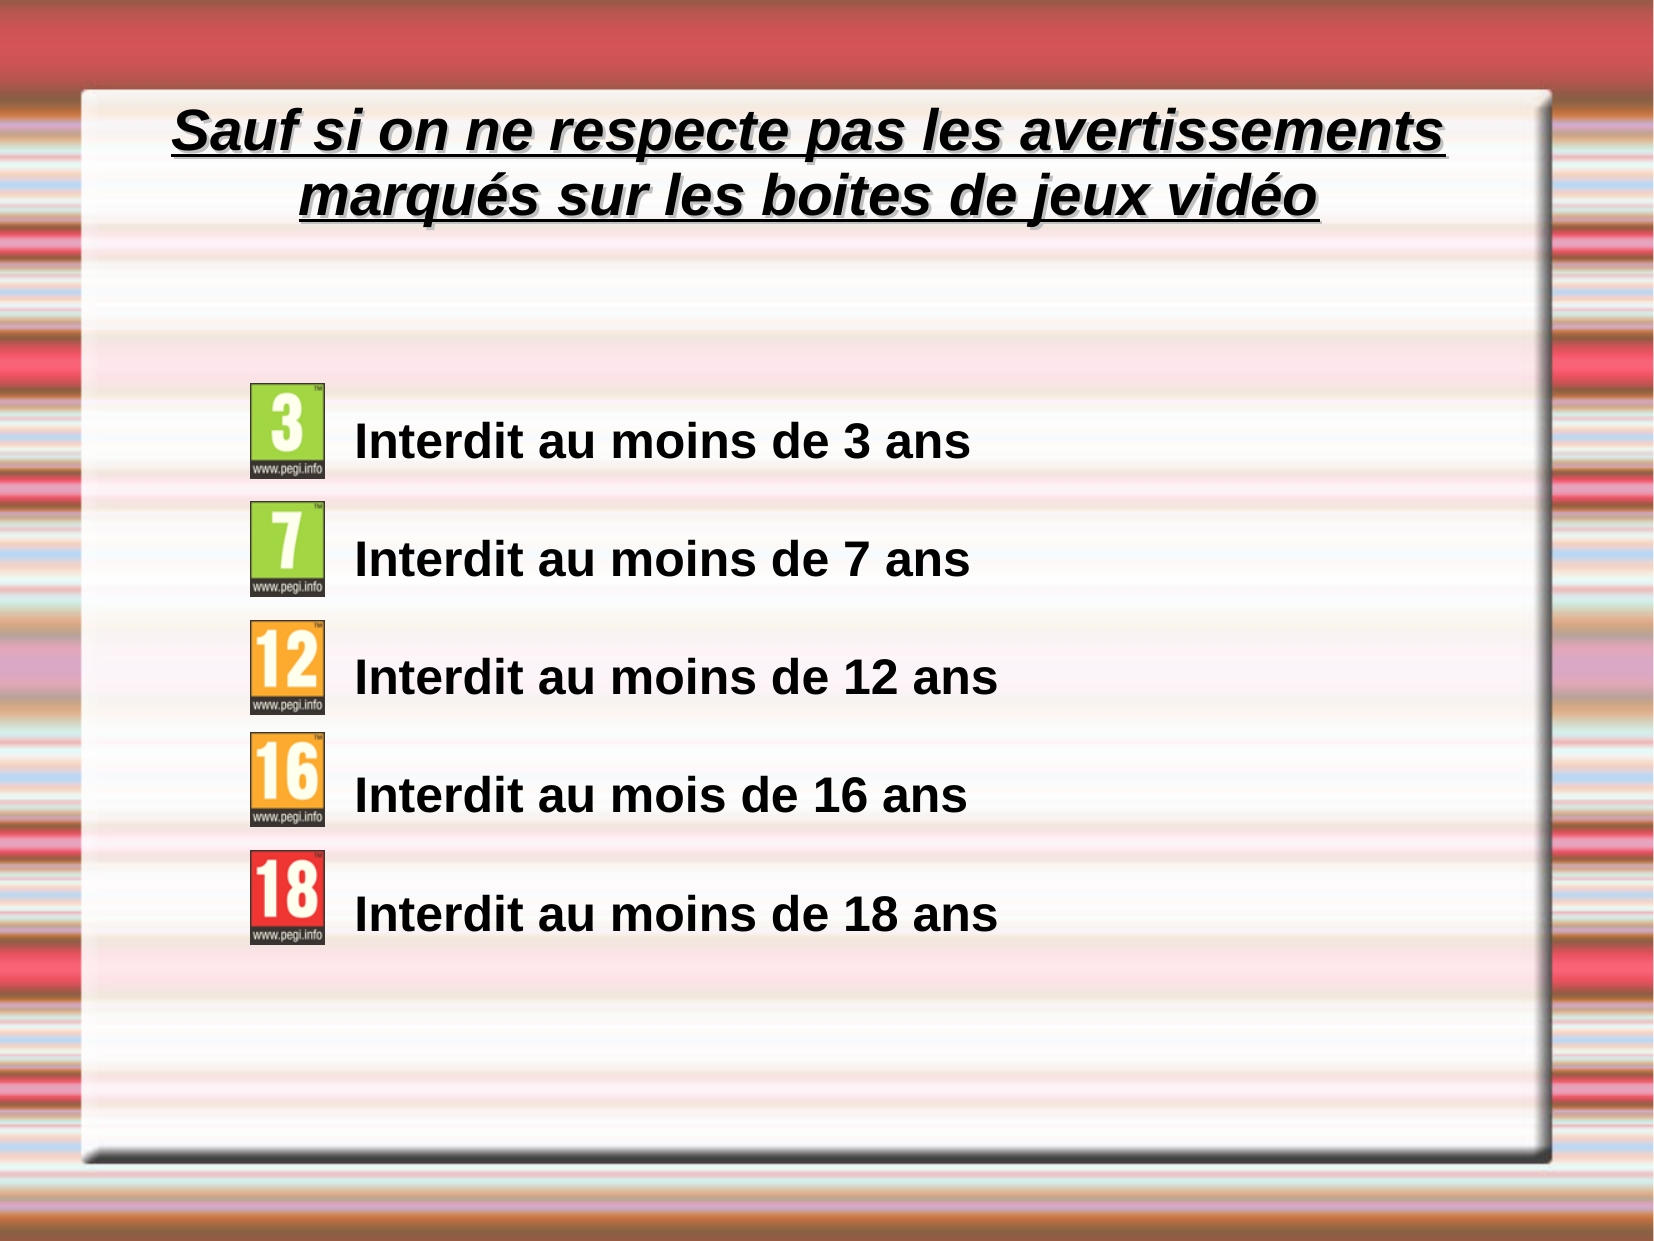

# Sauf si on ne respecte pas les avertissements marqués sur les boites de jeux vidéo
Interdit au moins de 3 ans
Interdit au moins de 7 ans
Interdit au moins de 12 ans
Interdit au mois de 16 ans
Interdit au moins de 18 ans